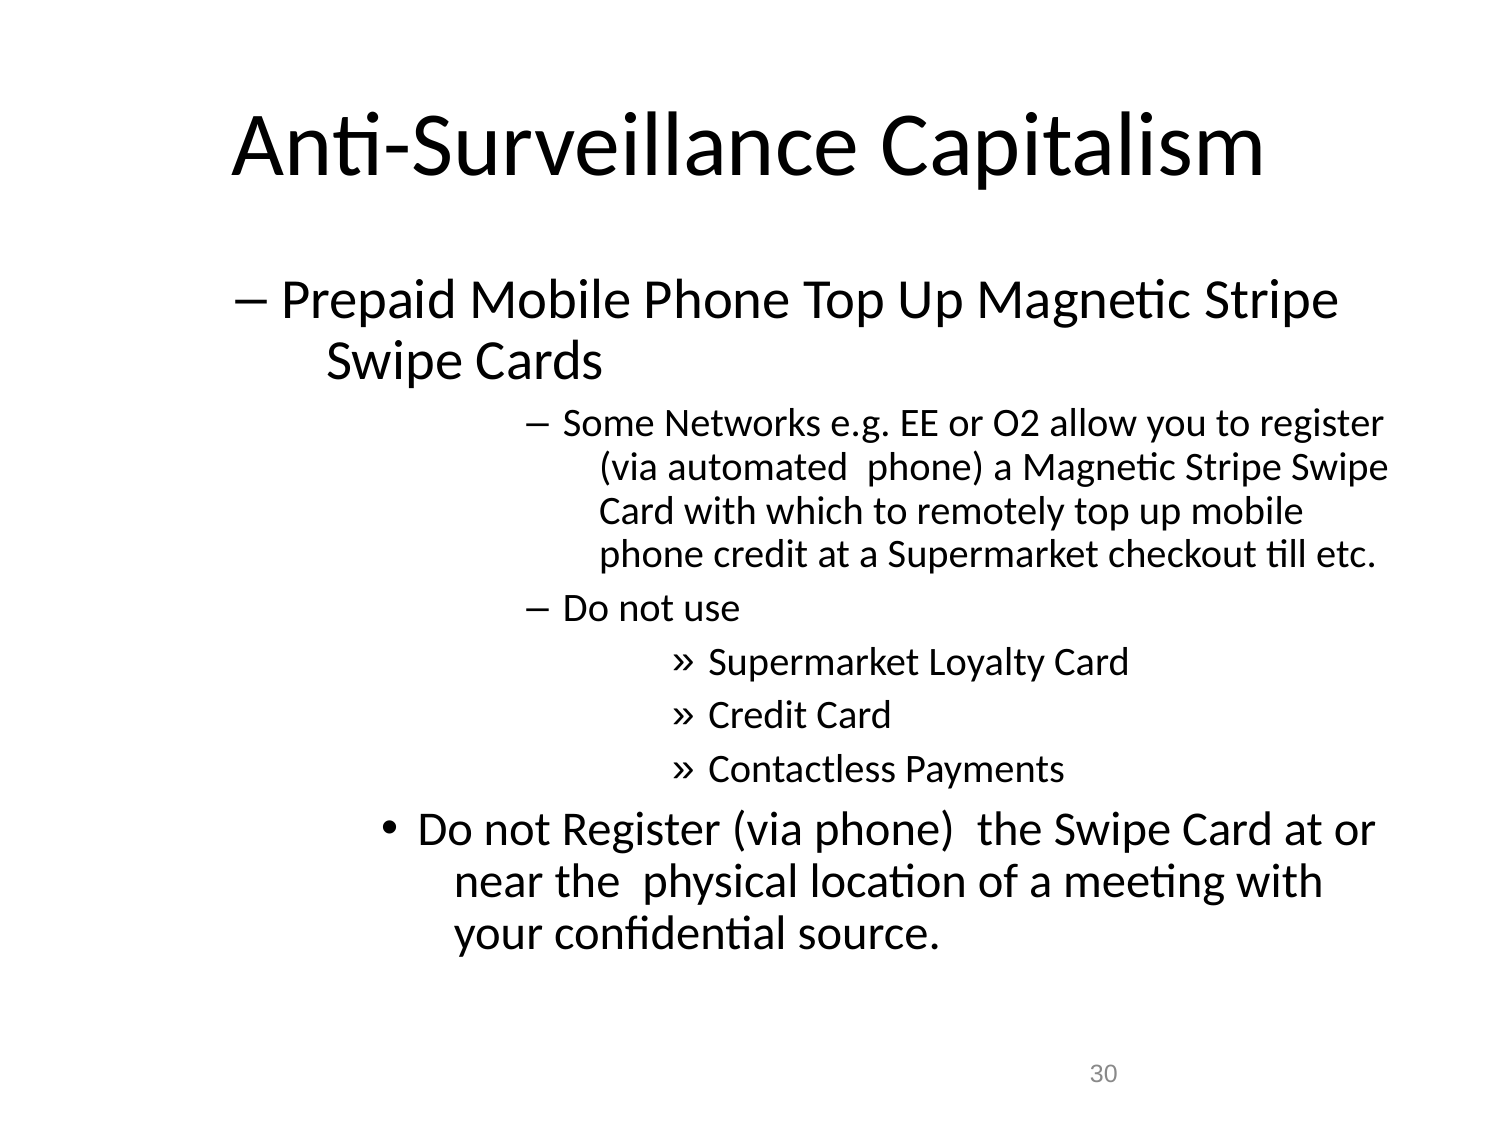

# Anti-Surveillance Capitalism
Prepaid Mobile Phone Top Up Magnetic Stripe Swipe Cards
Some Networks e.g. EE or O2 allow you to register (via automated phone) a Magnetic Stripe Swipe Card with which to remotely top up mobile phone credit at a Supermarket checkout till etc.
Do not use
Supermarket Loyalty Card
Credit Card
Contactless Payments
Do not Register (via phone) the Swipe Card at or near the physical location of a meeting with your confidential source.
30